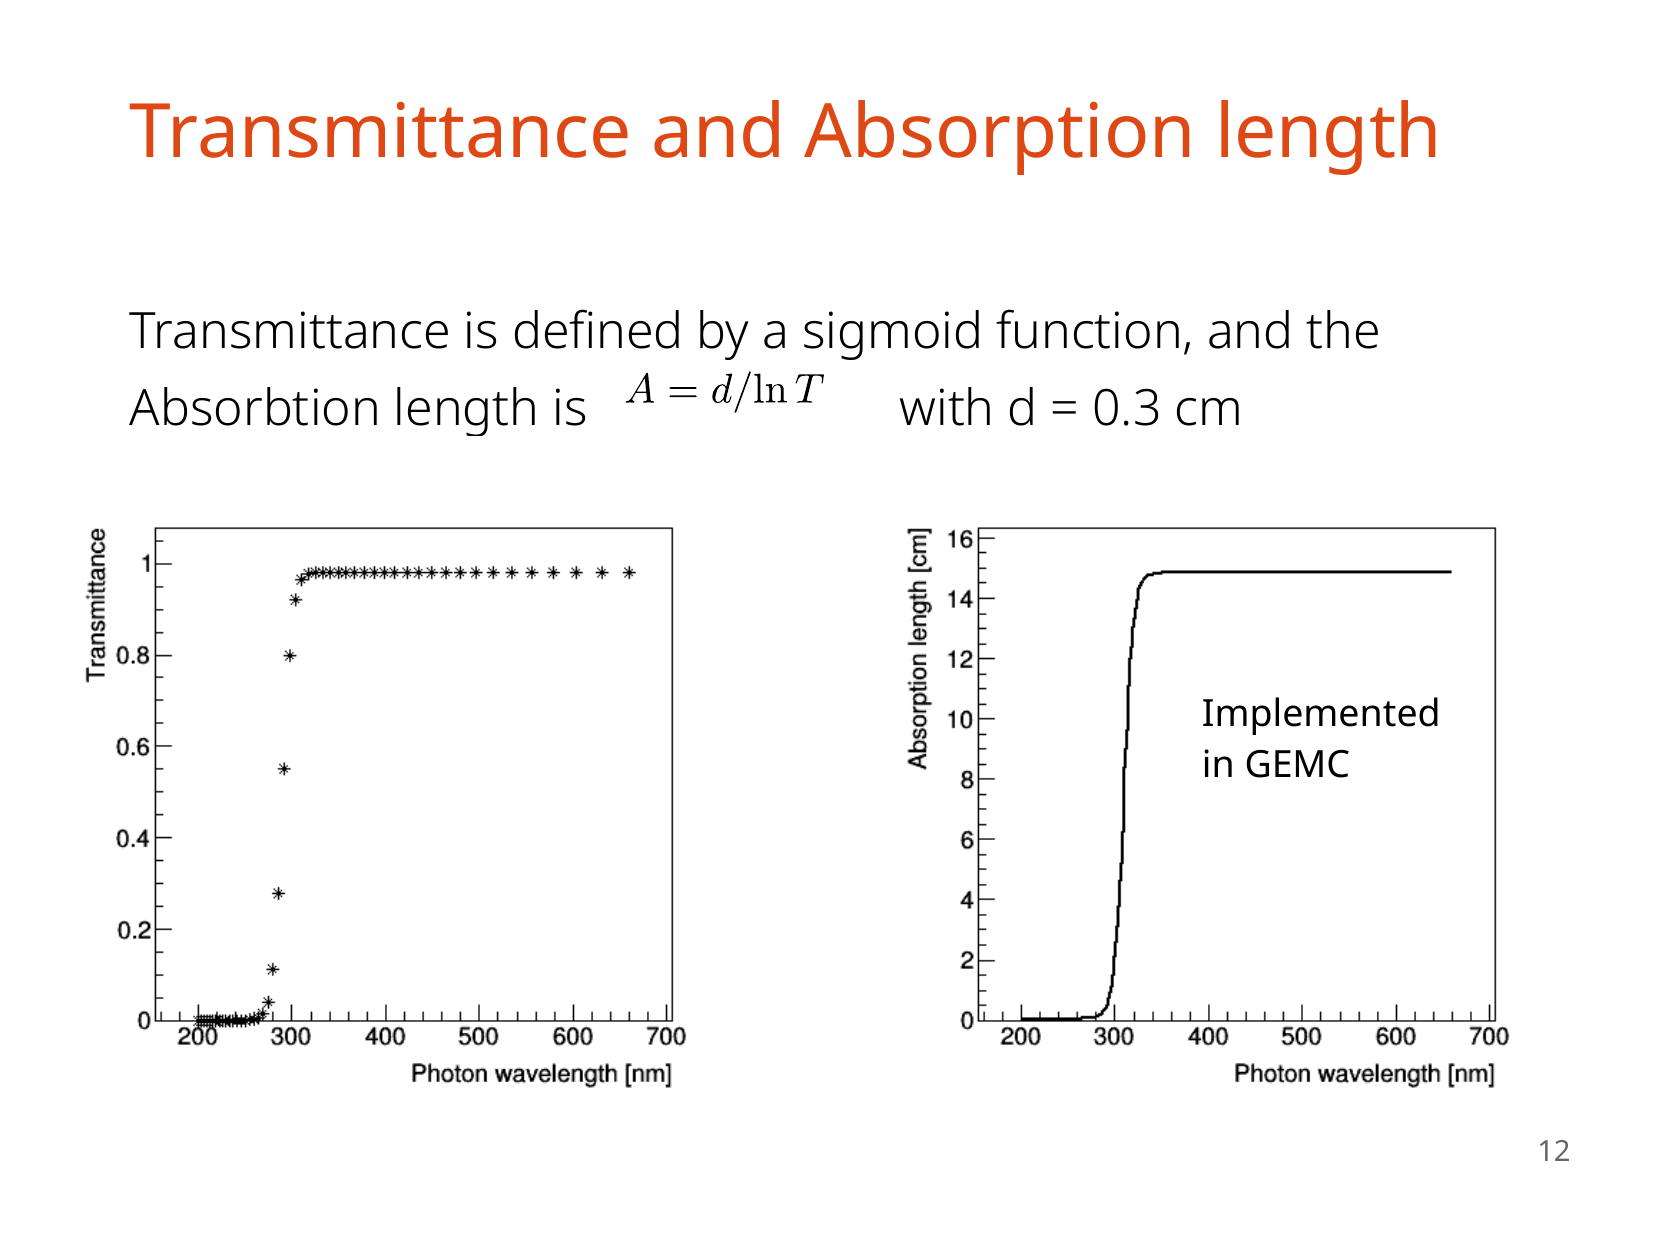

# Transmittance and Absorption length
Transmittance is defined by a sigmoid function, and the Absorbtion length is with d = 0.3 cm
Implemented
in GEMC
12